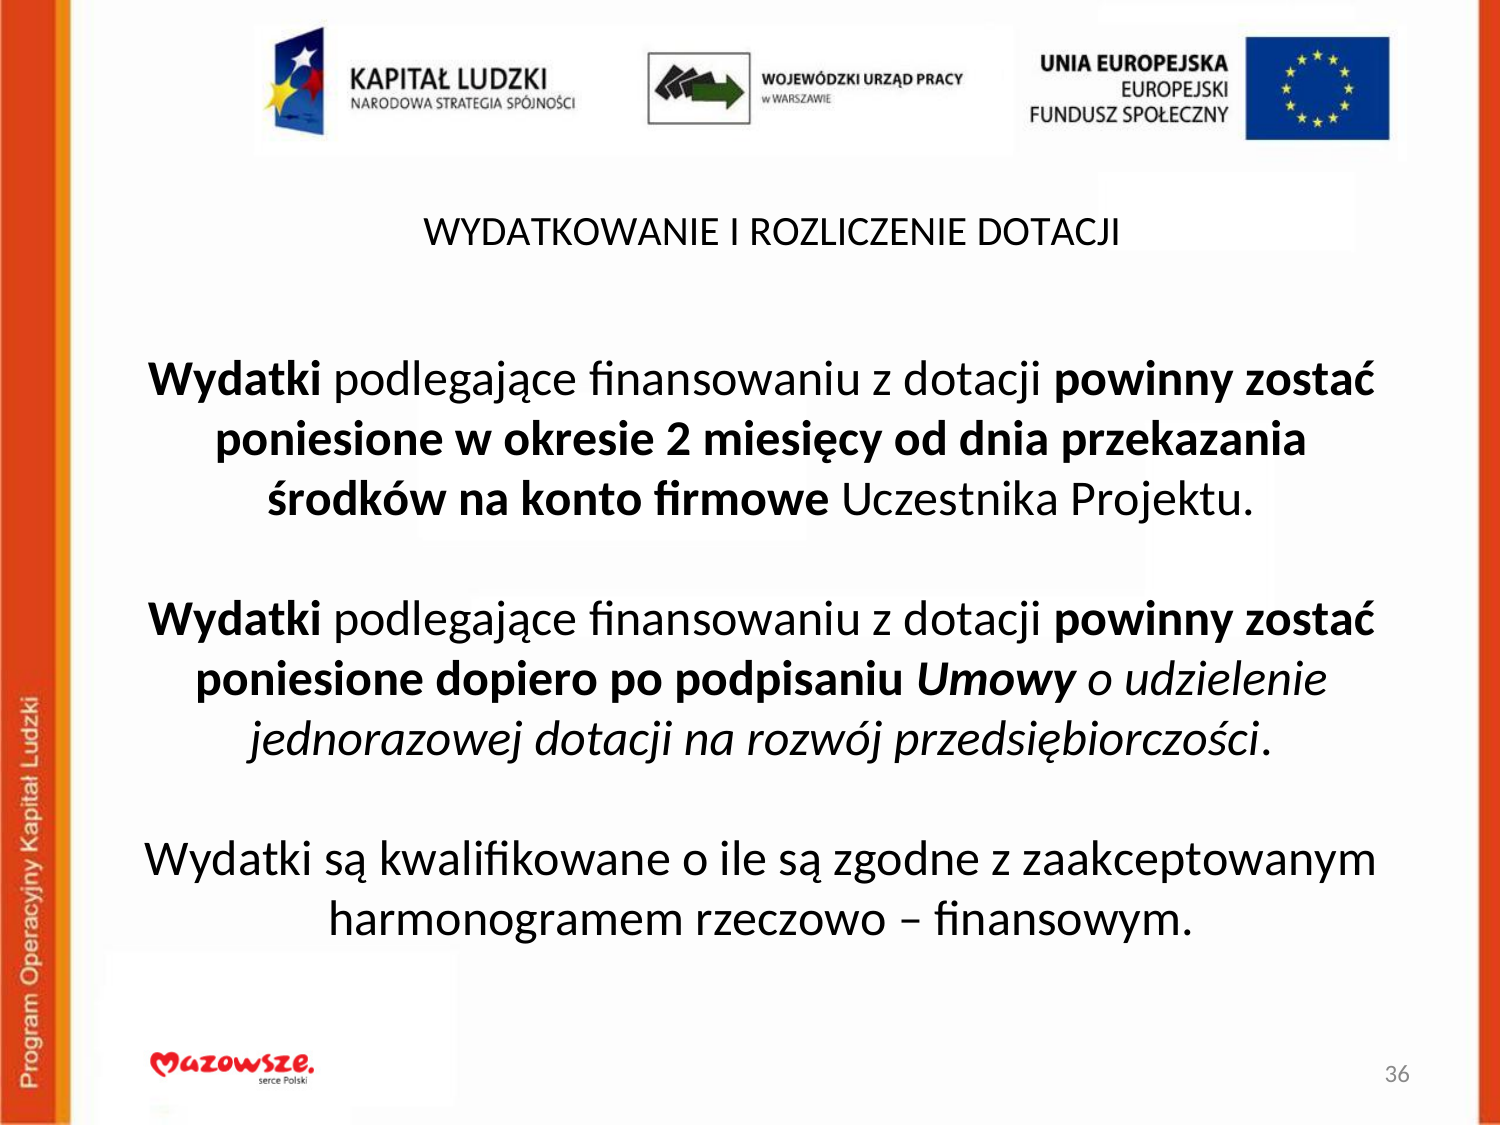

WYDATKOWANIE I ROZLICZENIE DOTACJI
# Wydatki podlegające finansowaniu z dotacji powinny zostać poniesione w okresie 2 miesięcy od dnia przekazania środków na konto firmowe Uczestnika Projektu. Wydatki podlegające finansowaniu z dotacji powinny zostać poniesione dopiero po podpisaniu Umowy o udzielenie jednorazowej dotacji na rozwój przedsiębiorczości. Wydatki są kwalifikowane o ile są zgodne z zaakceptowanym harmonogramem rzeczowo – finansowym.